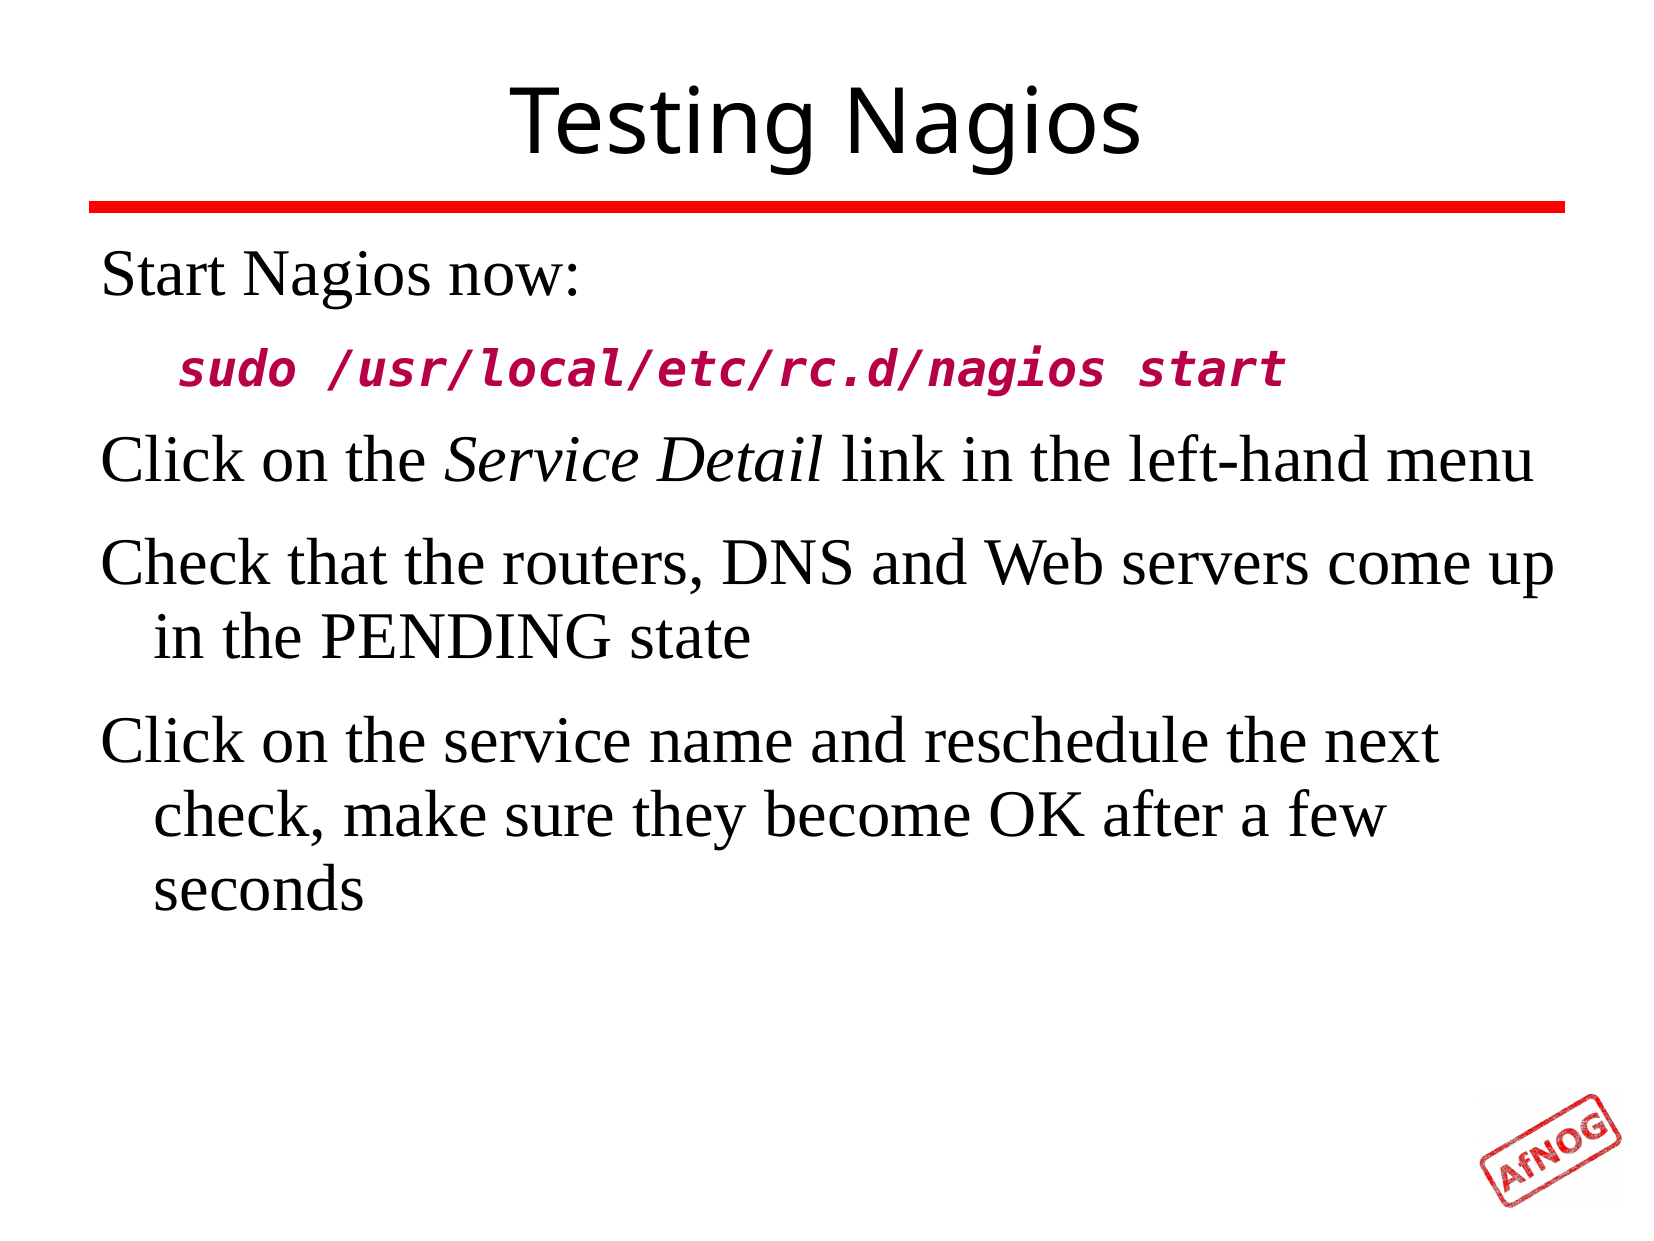

# Testing Nagios
Start Nagios now:
sudo /usr/local/etc/rc.d/nagios start
Click on the Service Detail link in the left-hand menu
Check that the routers, DNS and Web servers come up in the PENDING state
Click on the service name and reschedule the next check, make sure they become OK after a few seconds